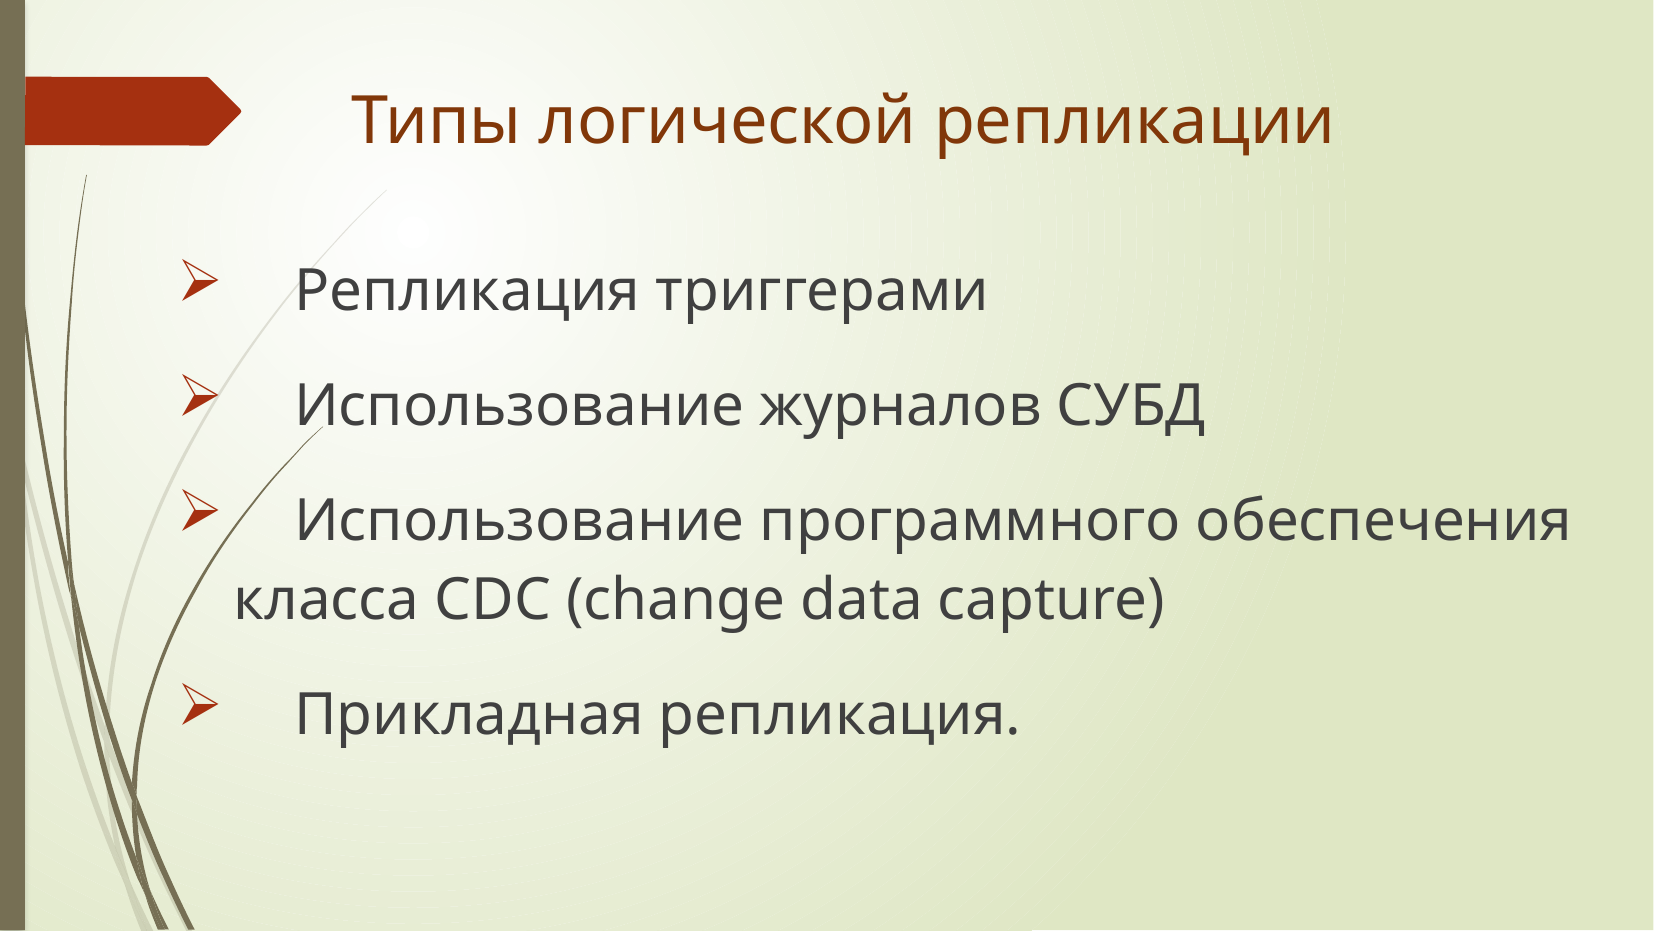

# Типы логической репликации
 Репликация триггерами
 Использование журналов СУБД
 Использование программного обеспечения класса CDC (change data capture)
 Прикладная репликация.